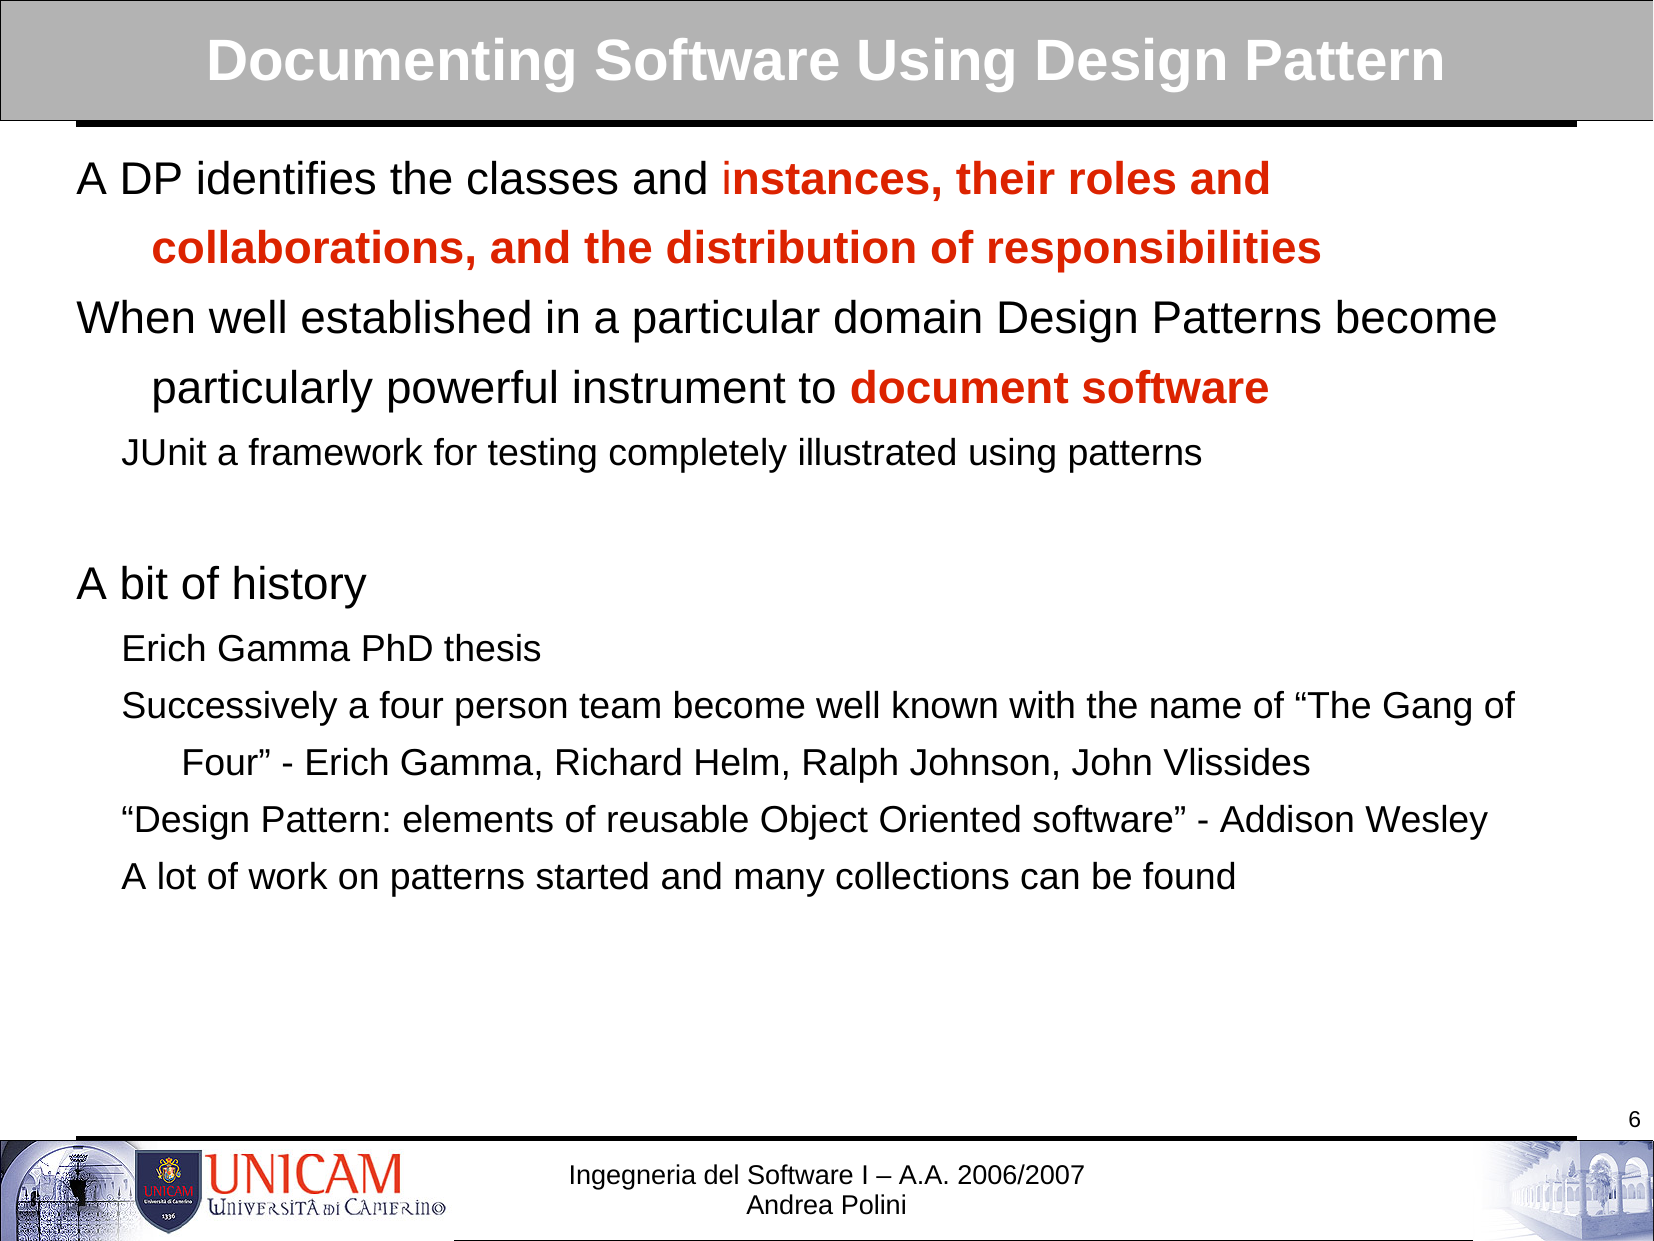

# Documenting Software Using Design Pattern
A DP identifies the classes and instances, their roles and collaborations, and the distribution of responsibilities
When well established in a particular domain Design Patterns become particularly powerful instrument to document software
JUnit a framework for testing completely illustrated using patterns
A bit of history
Erich Gamma PhD thesis
Successively a four person team become well known with the name of “The Gang of Four” - Erich Gamma, Richard Helm, Ralph Johnson, John Vlissides
“Design Pattern: elements of reusable Object Oriented software” - Addison Wesley
A lot of work on patterns started and many collections can be found
6